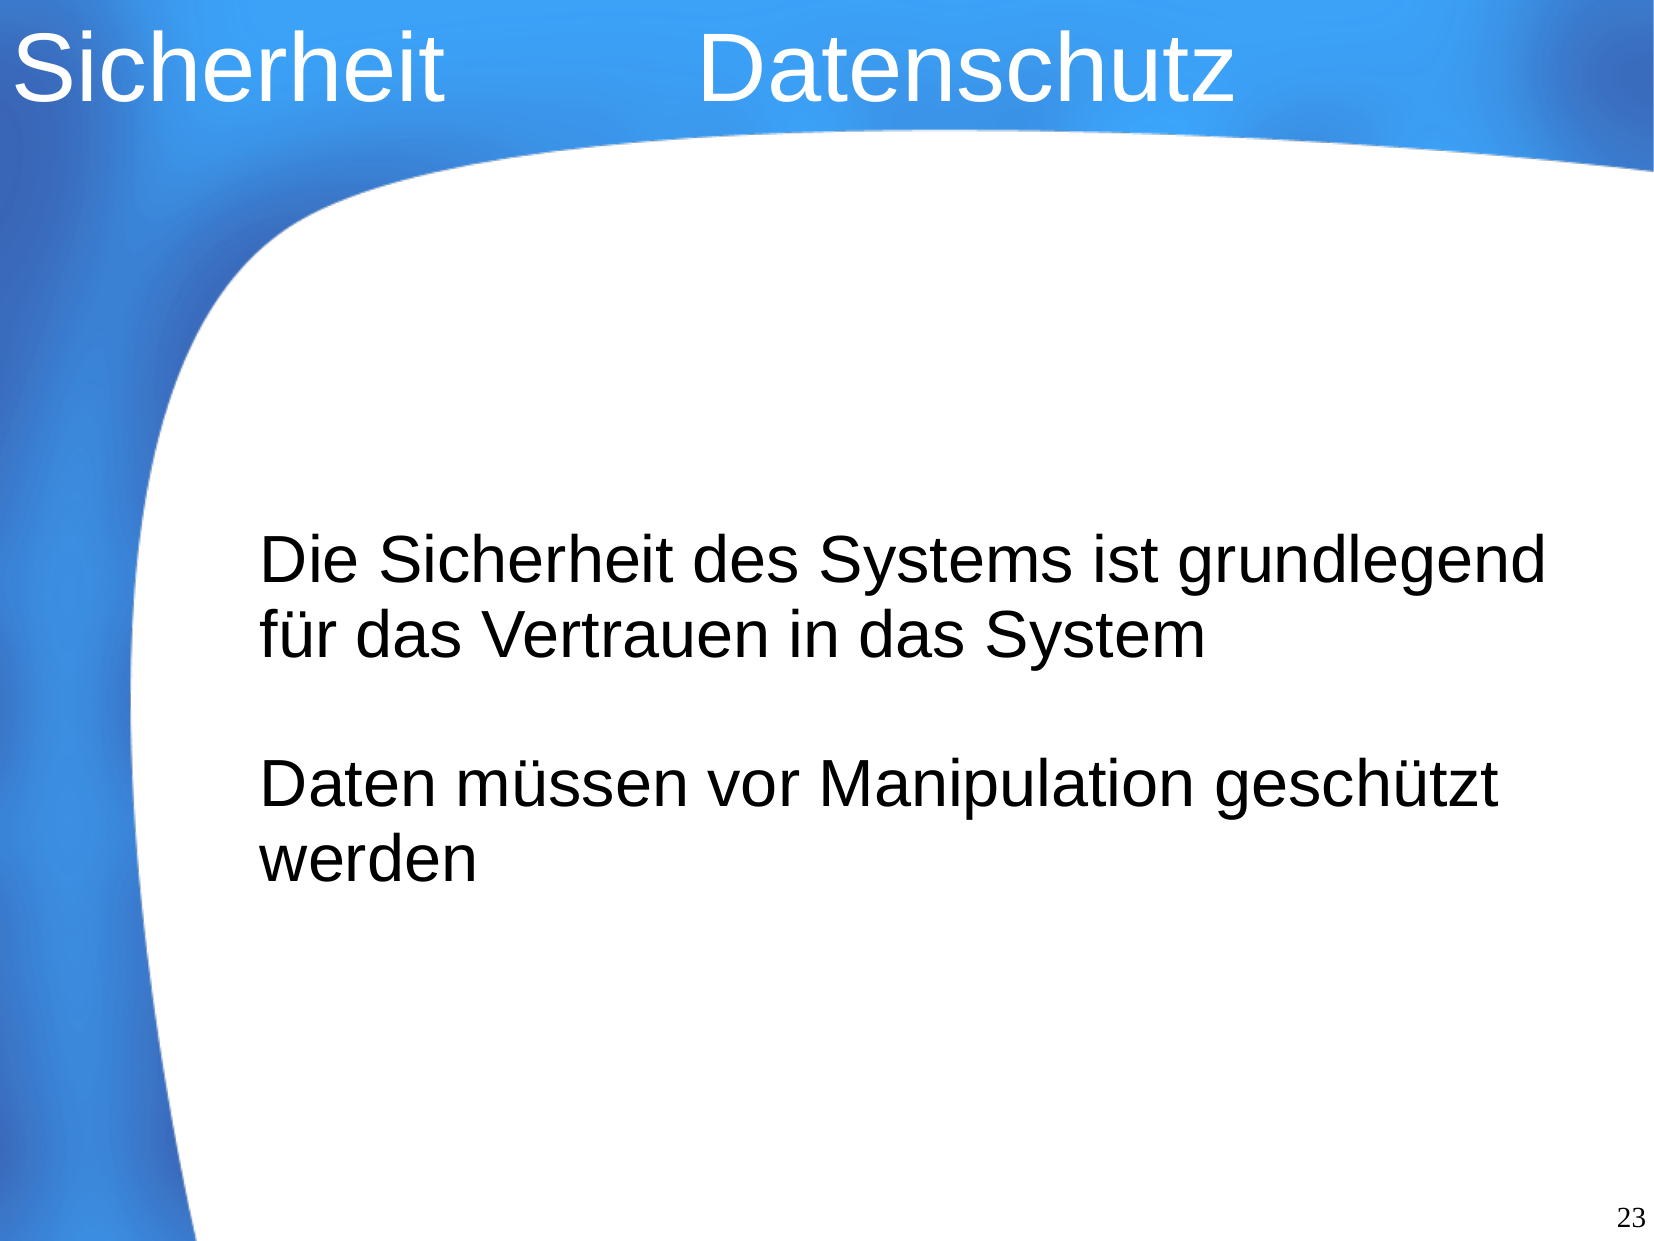

Sicherheit
# Datenschutz
Die Sicherheit des Systems ist grundlegend für das Vertrauen in das System
Daten müssen vor Manipulation geschützt werden
23